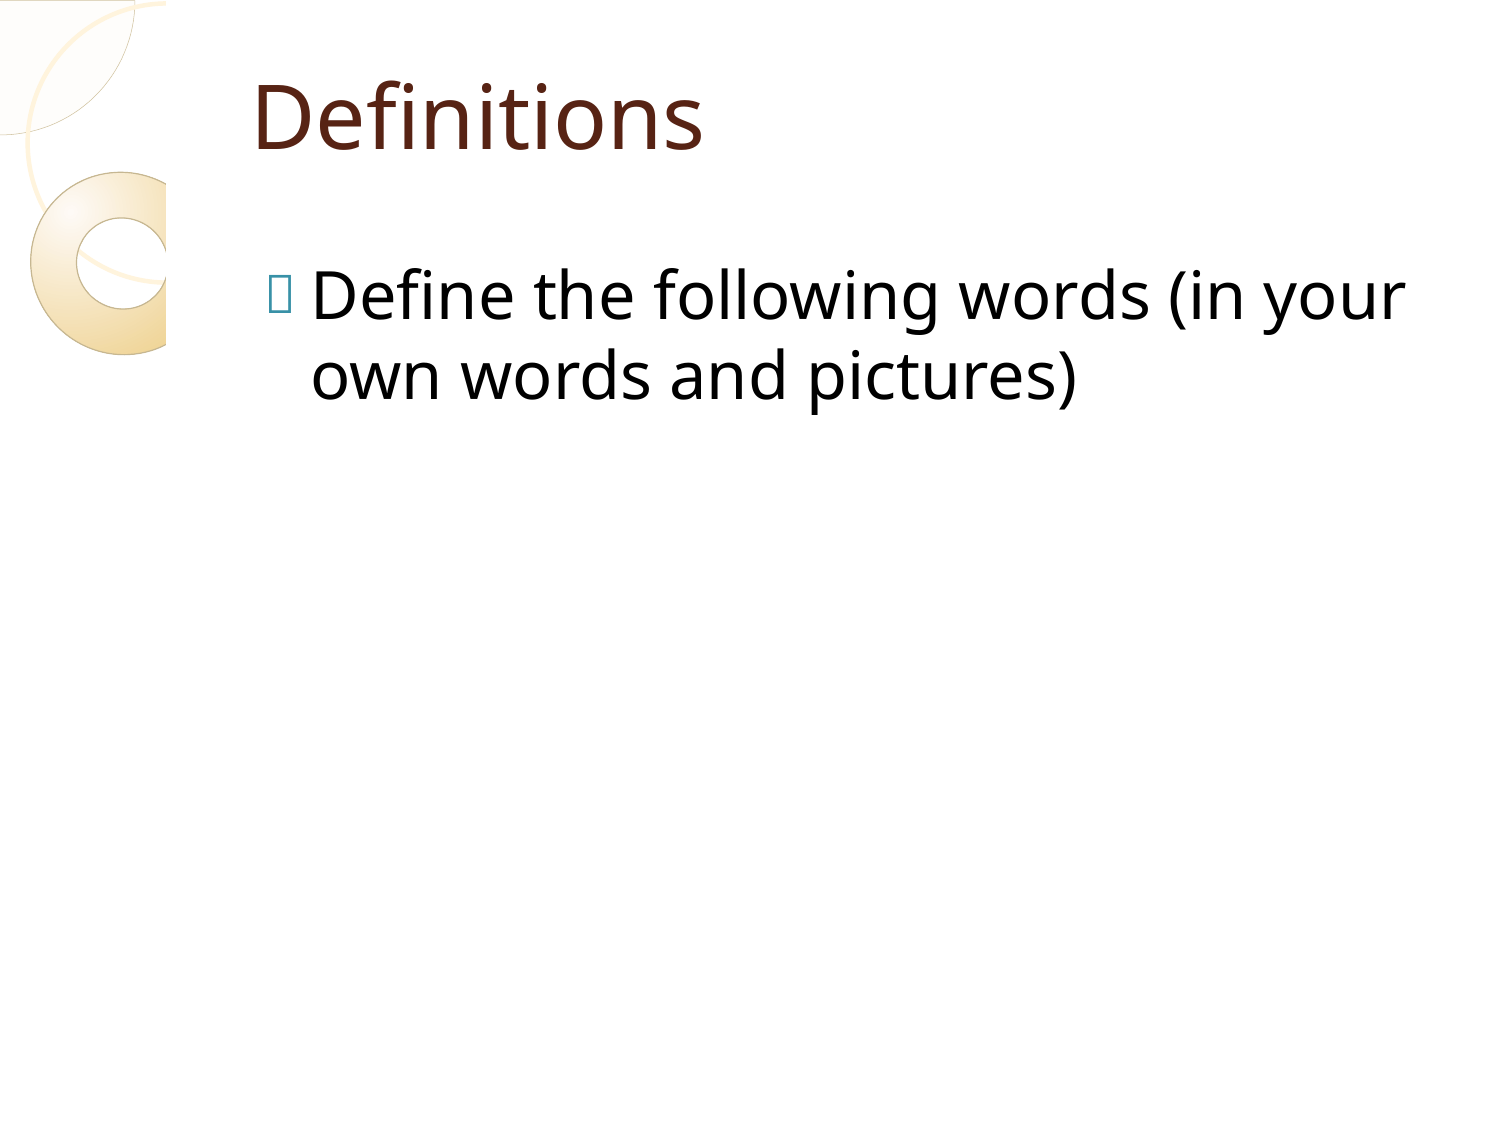

# Definitions
Define the following words (in your own words and pictures)